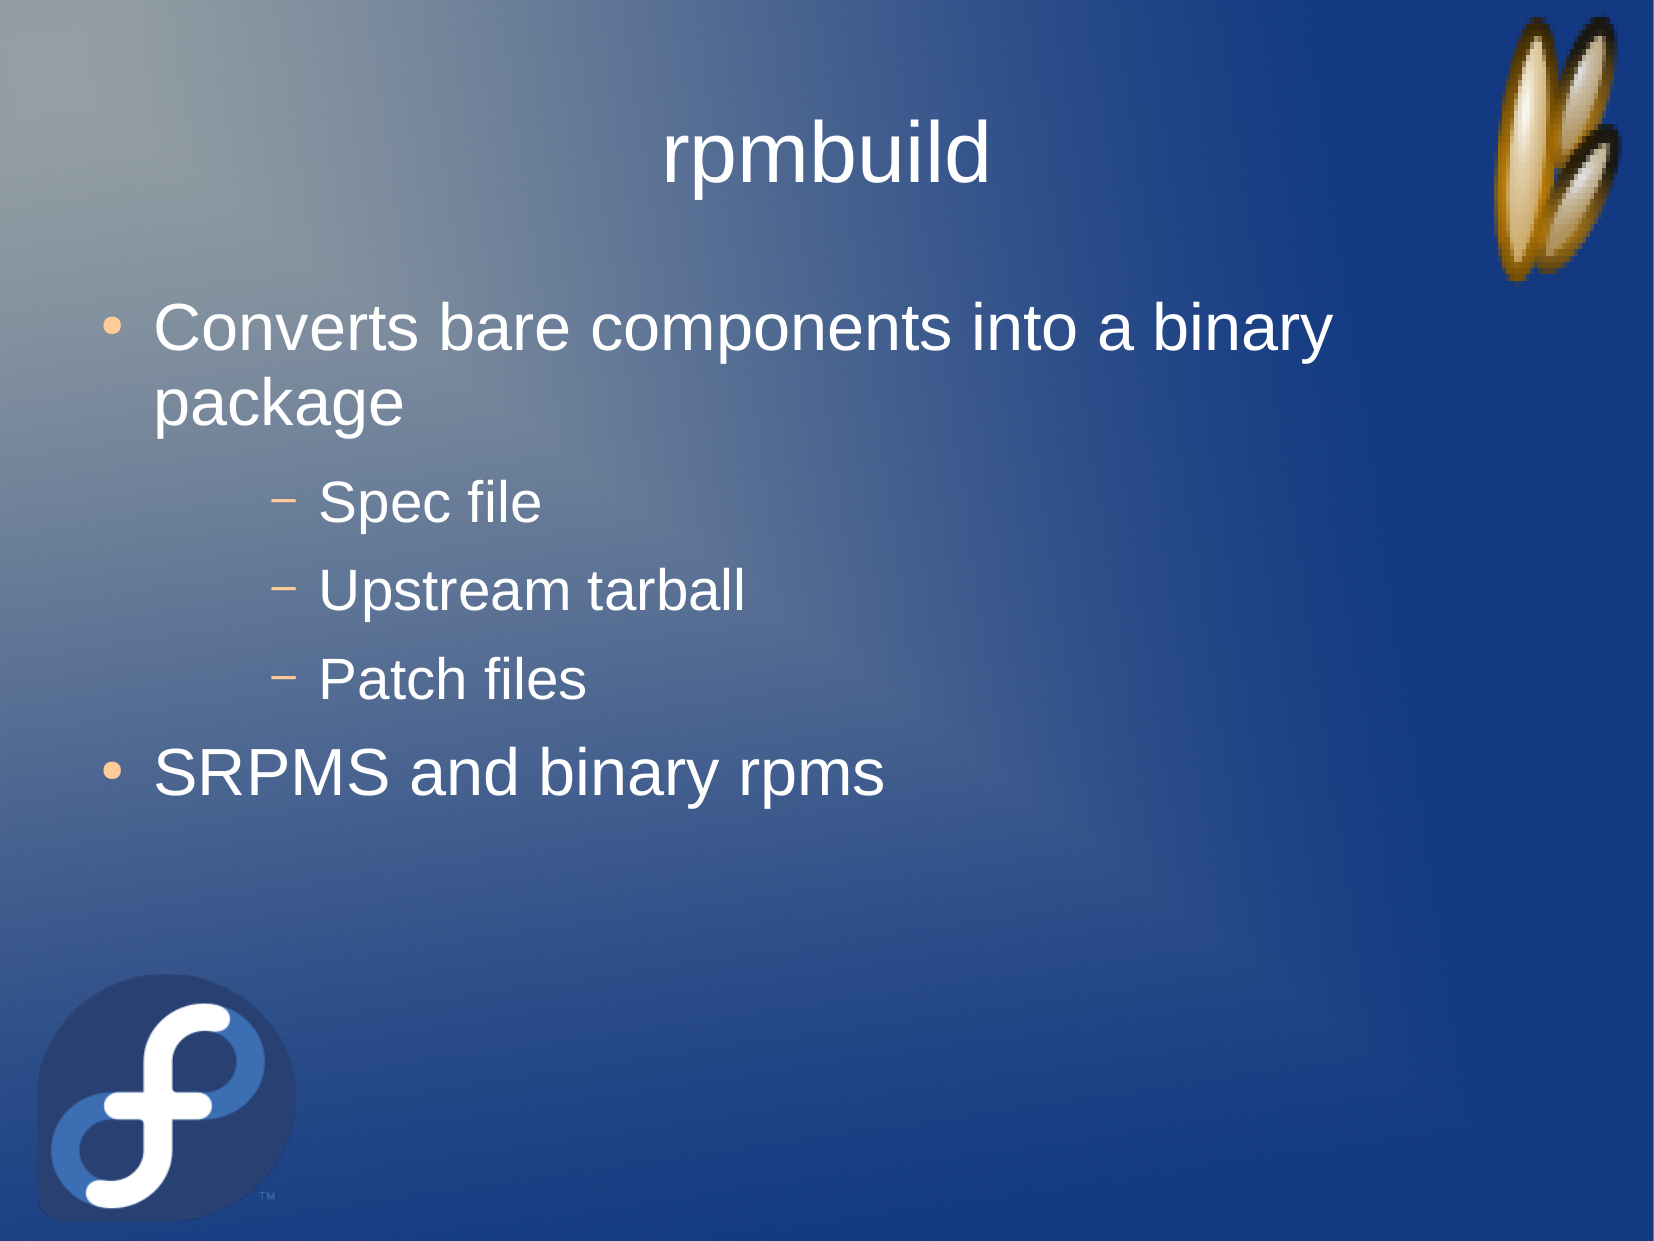

# rpmbuild
Converts bare components into a binary package
Spec file
Upstream tarball
Patch files
SRPMS and binary rpms